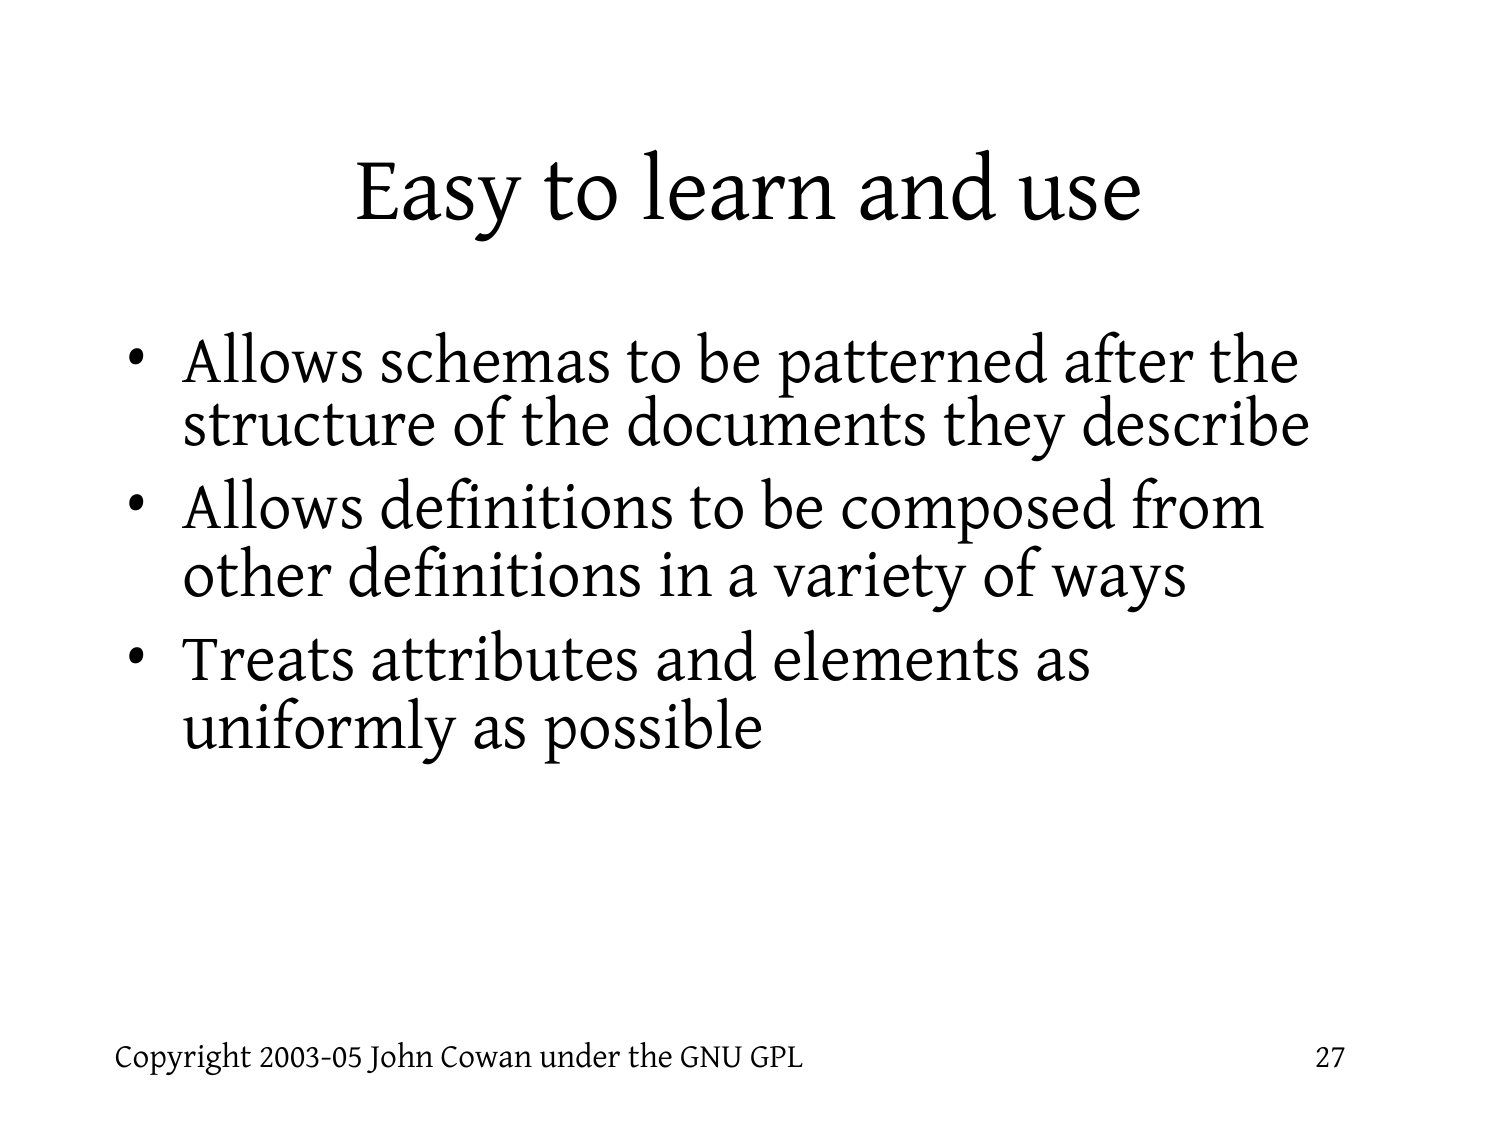

# Easy to learn and use
Allows schemas to be patterned after the structure of the documents they describe
Allows definitions to be composed from other definitions in a variety of ways
Treats attributes and elements as uniformly as possible